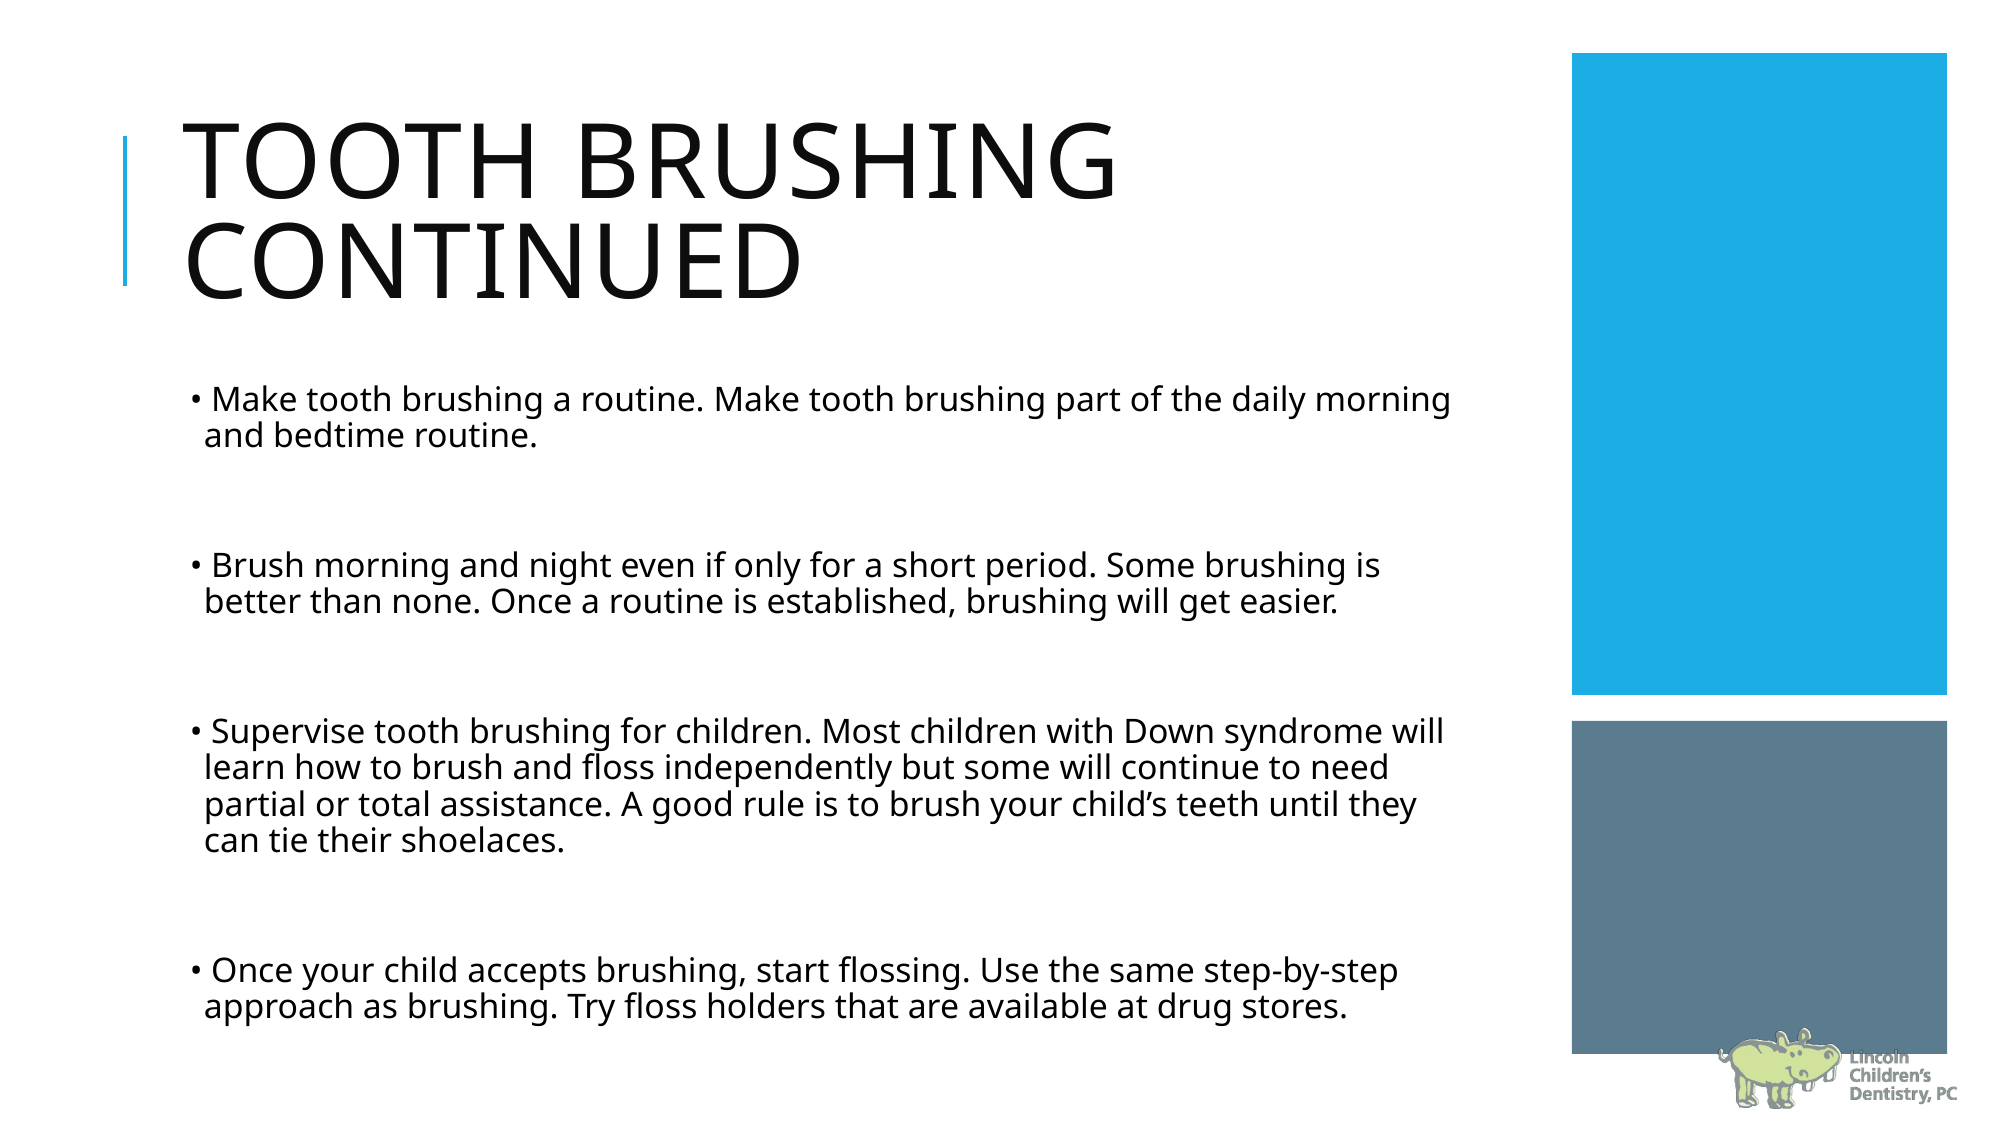

# Tooth brushing continued
• Make tooth brushing a routine. Make tooth brushing part of the daily morning and bedtime routine.
• Brush morning and night even if only for a short period. Some brushing is better than none. Once a routine is established, brushing will get easier.
• Supervise tooth brushing for children. Most children with Down syndrome will learn how to brush and floss independently but some will continue to need partial or total assistance. A good rule is to brush your child’s teeth until they can tie their shoelaces.
• Once your child accepts brushing, start flossing. Use the same step-by-step approach as brushing. Try floss holders that are available at drug stores.